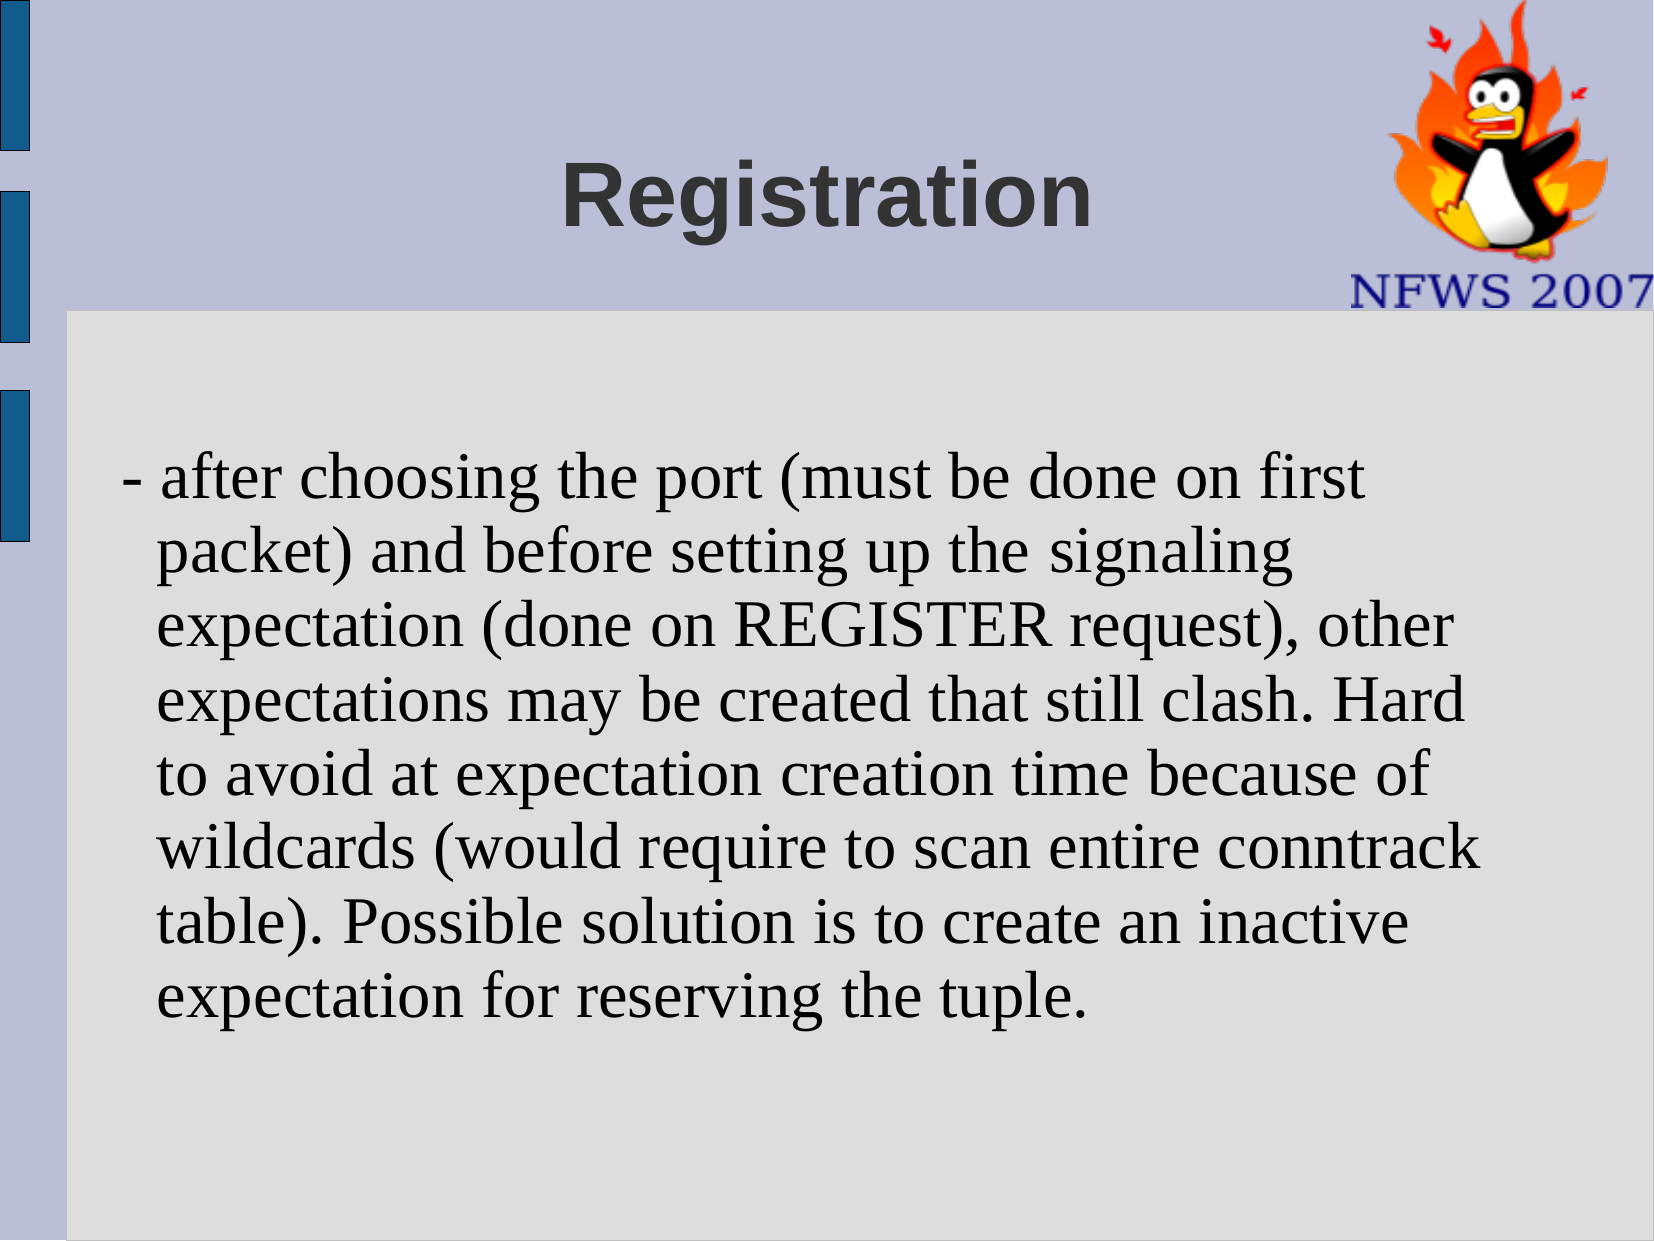

# Registration
- after choosing the port (must be done on first packet) and before setting up the signaling expectation (done on REGISTER request), other expectations may be created that still clash. Hard to avoid at expectation creation time because of wildcards (would require to scan entire conntrack table). Possible solution is to create an inactive expectation for reserving the tuple.